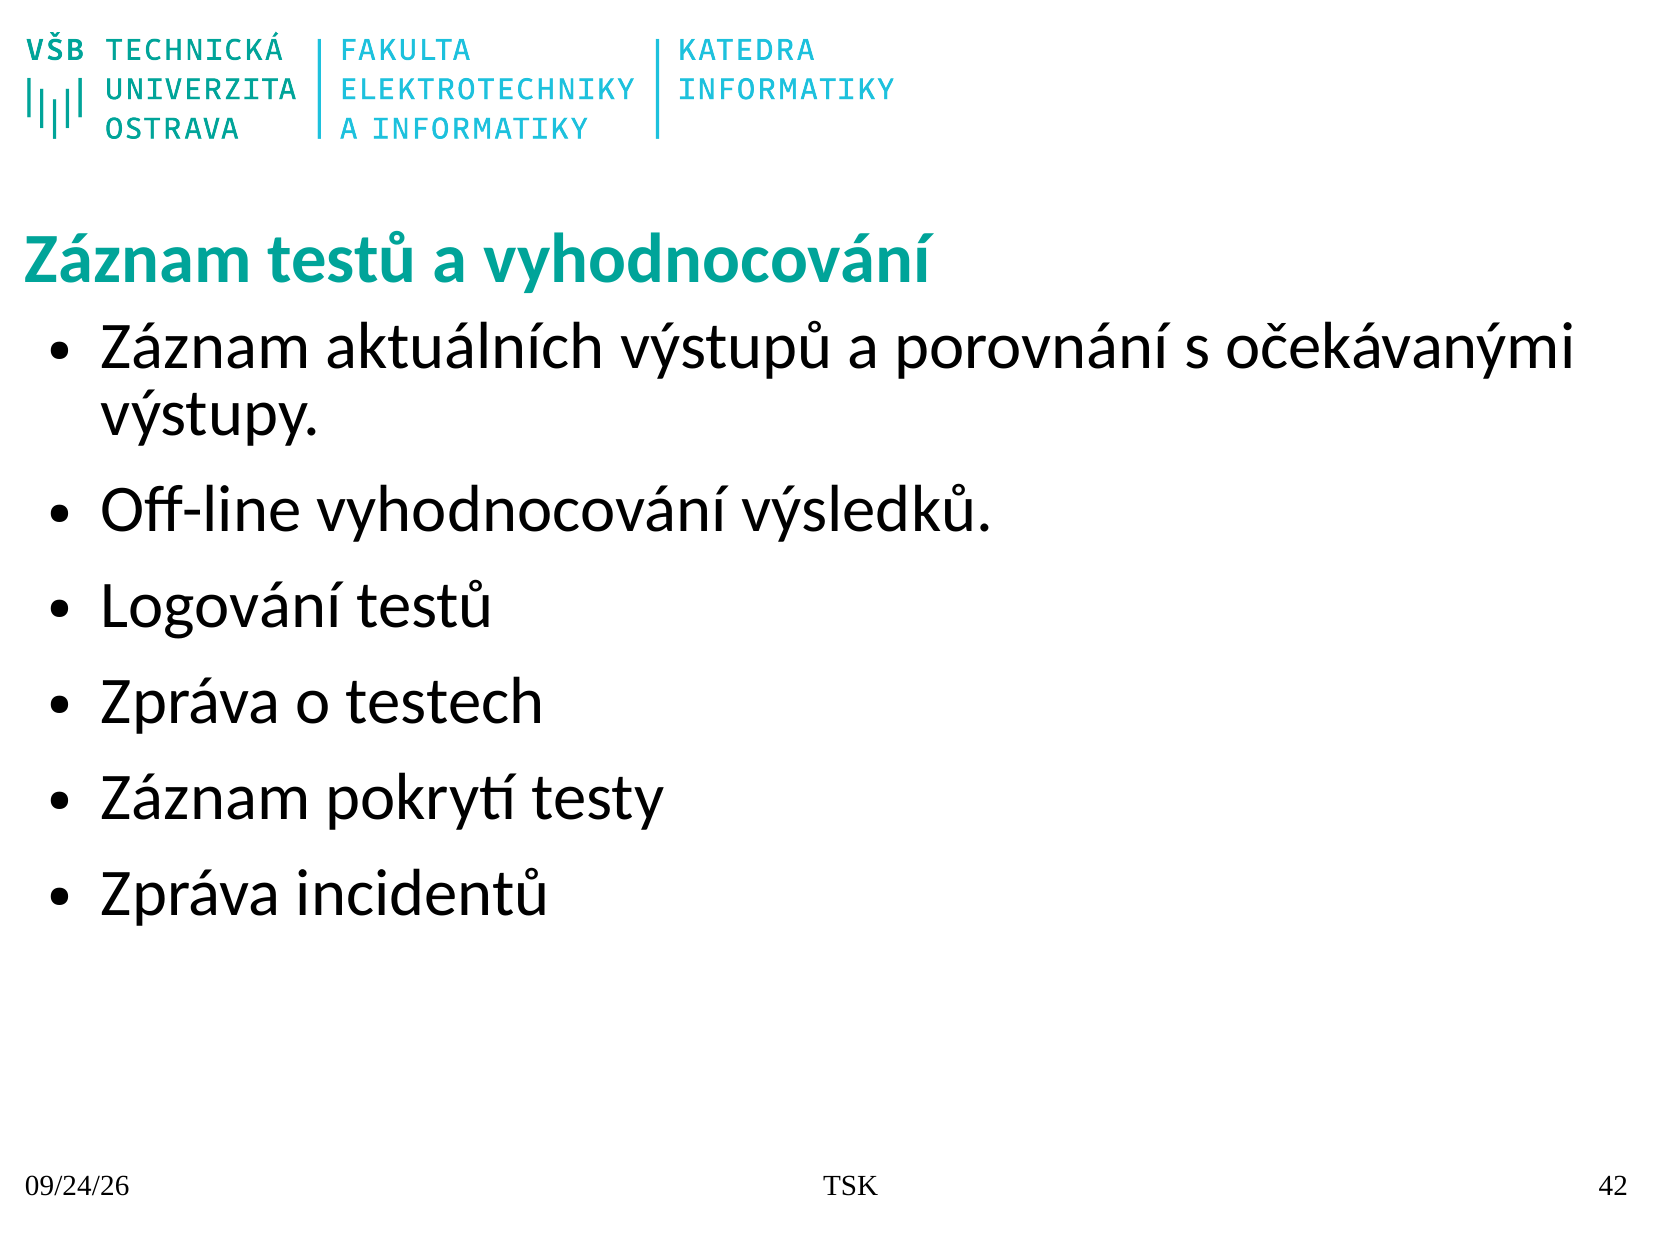

# Záznam testů a vyhodnocování
Záznam aktuálních výstupů a porovnání s očekávanými výstupy.
Off-line vyhodnocování výsledků.
Logování testů
Zpráva o testech
Záznam pokrytí testy
Zpráva incidentů
TSK
42